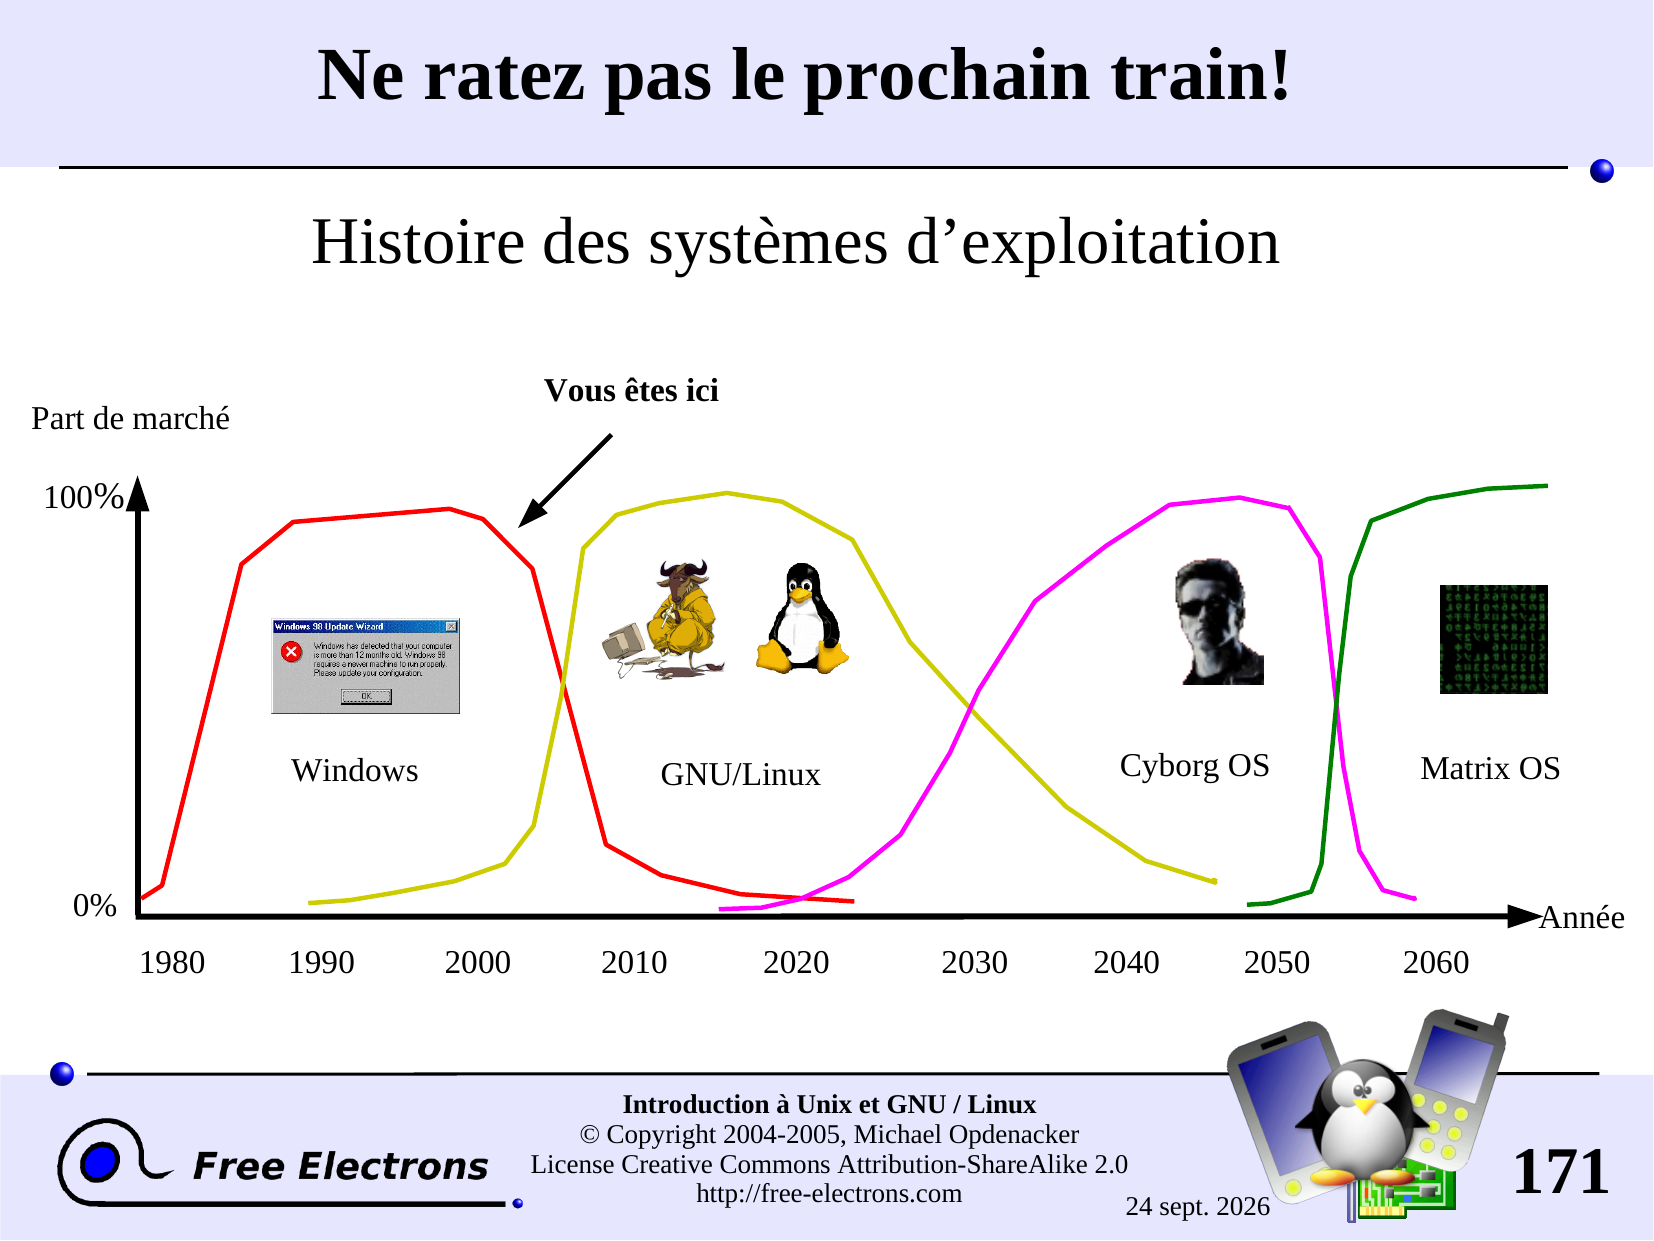

# Ne ratez pas le prochain train!
Histoire des systèmes d’exploitation
Vous êtes ici
Part de marché
100%
Cyborg OS
Matrix OS
Windows
GNU/Linux
0%
Année
1980
1990
2000
2010
2020
2030
2040
2050
2060